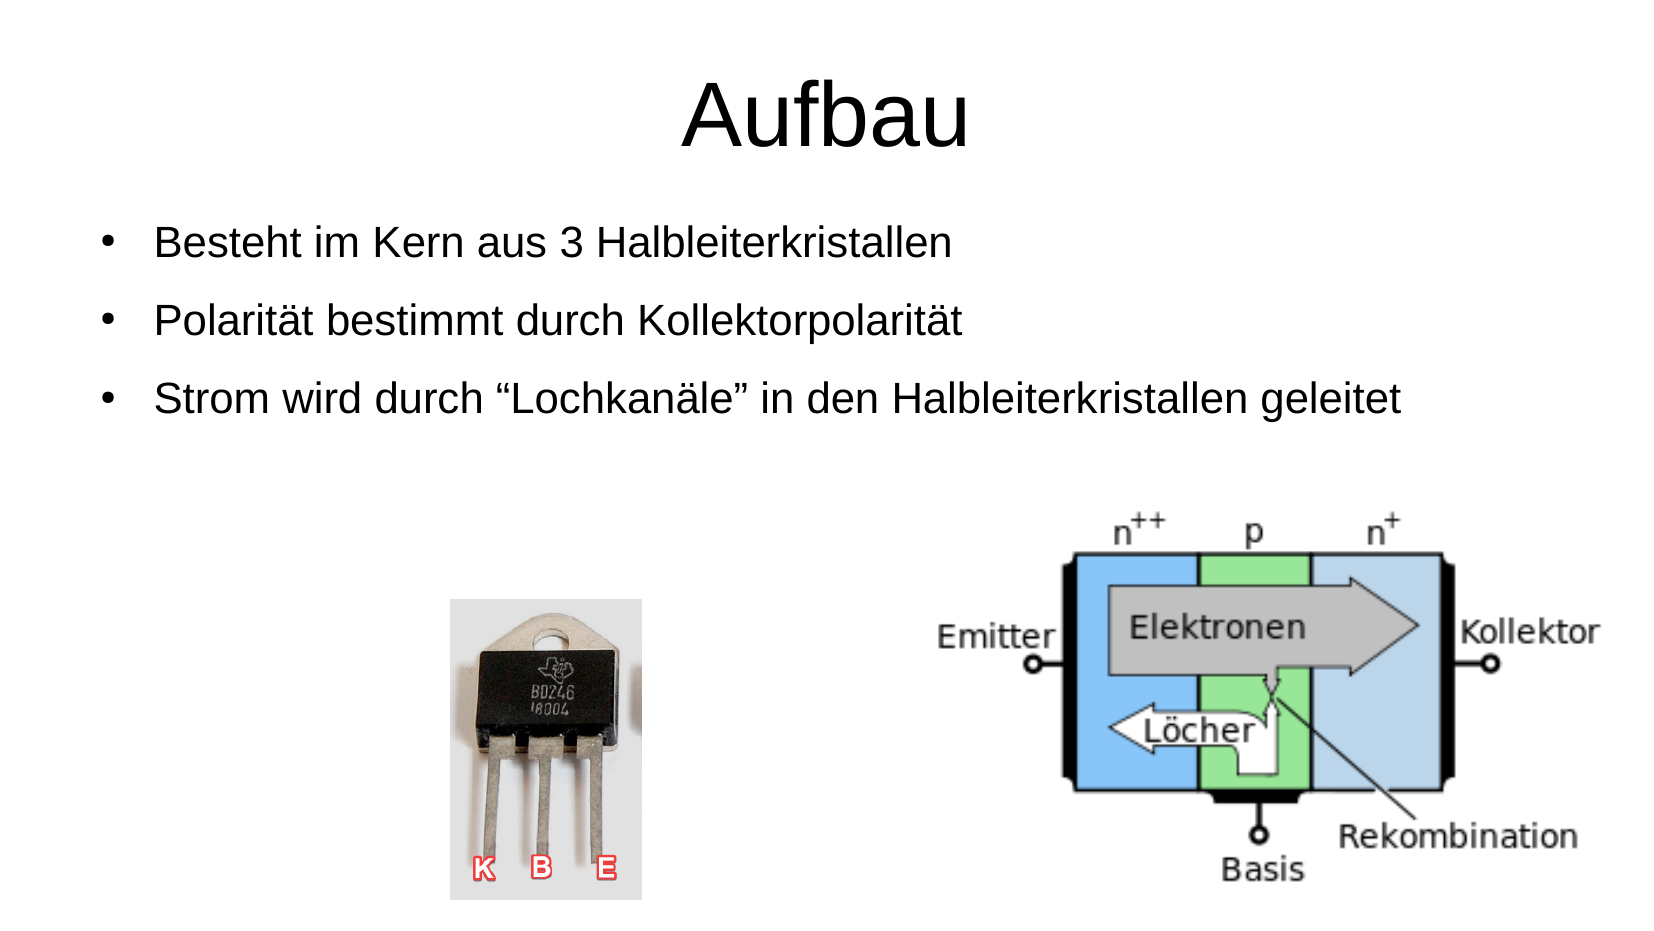

# Aufbau
Besteht im Kern aus 3 Halbleiterkristallen
Polarität bestimmt durch Kollektorpolarität
Strom wird durch “Lochkanäle” in den Halbleiterkristallen geleitet